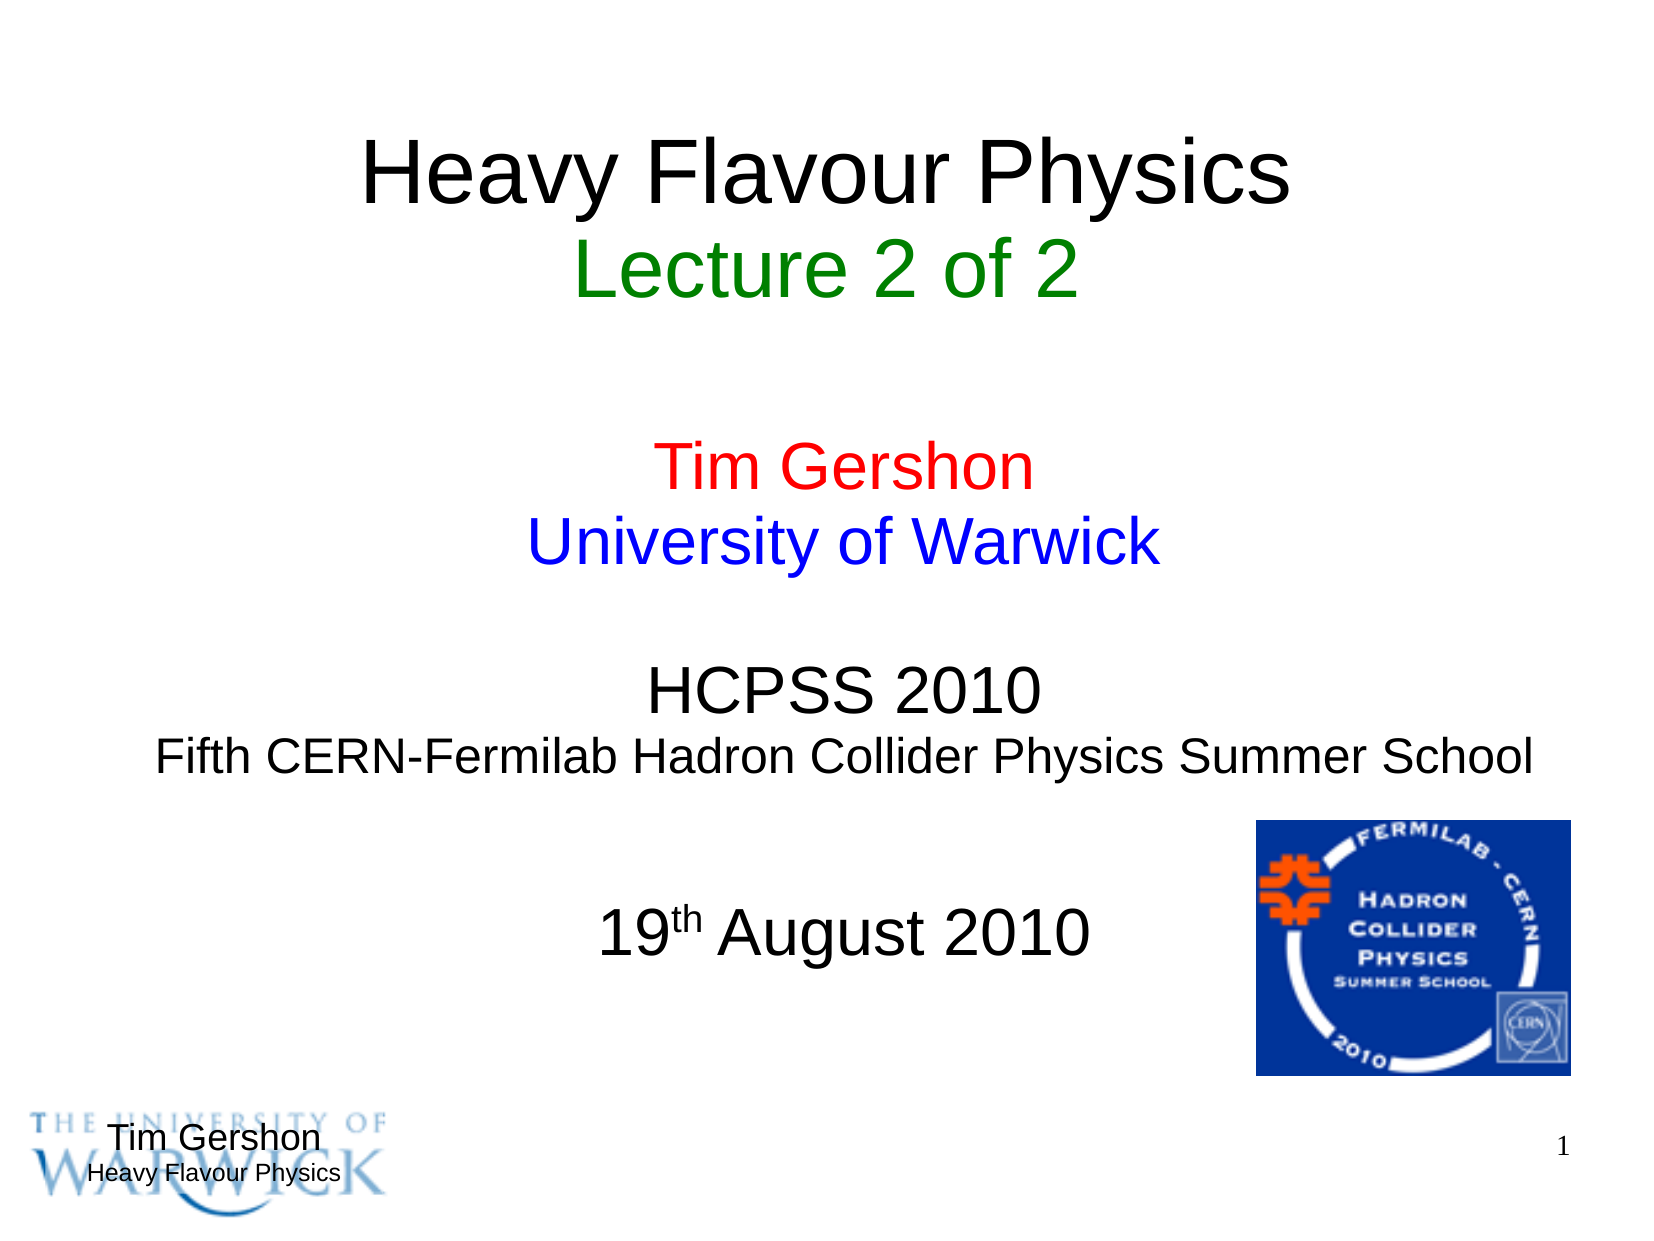

# Heavy Flavour Physics Lecture 2 of 2
Tim Gershon
University of Warwick
HCPSS 2010
Fifth CERN-Fermilab Hadron Collider Physics Summer School
19th August 2010
Tim Gershon
Heavy Flavour Physics
1